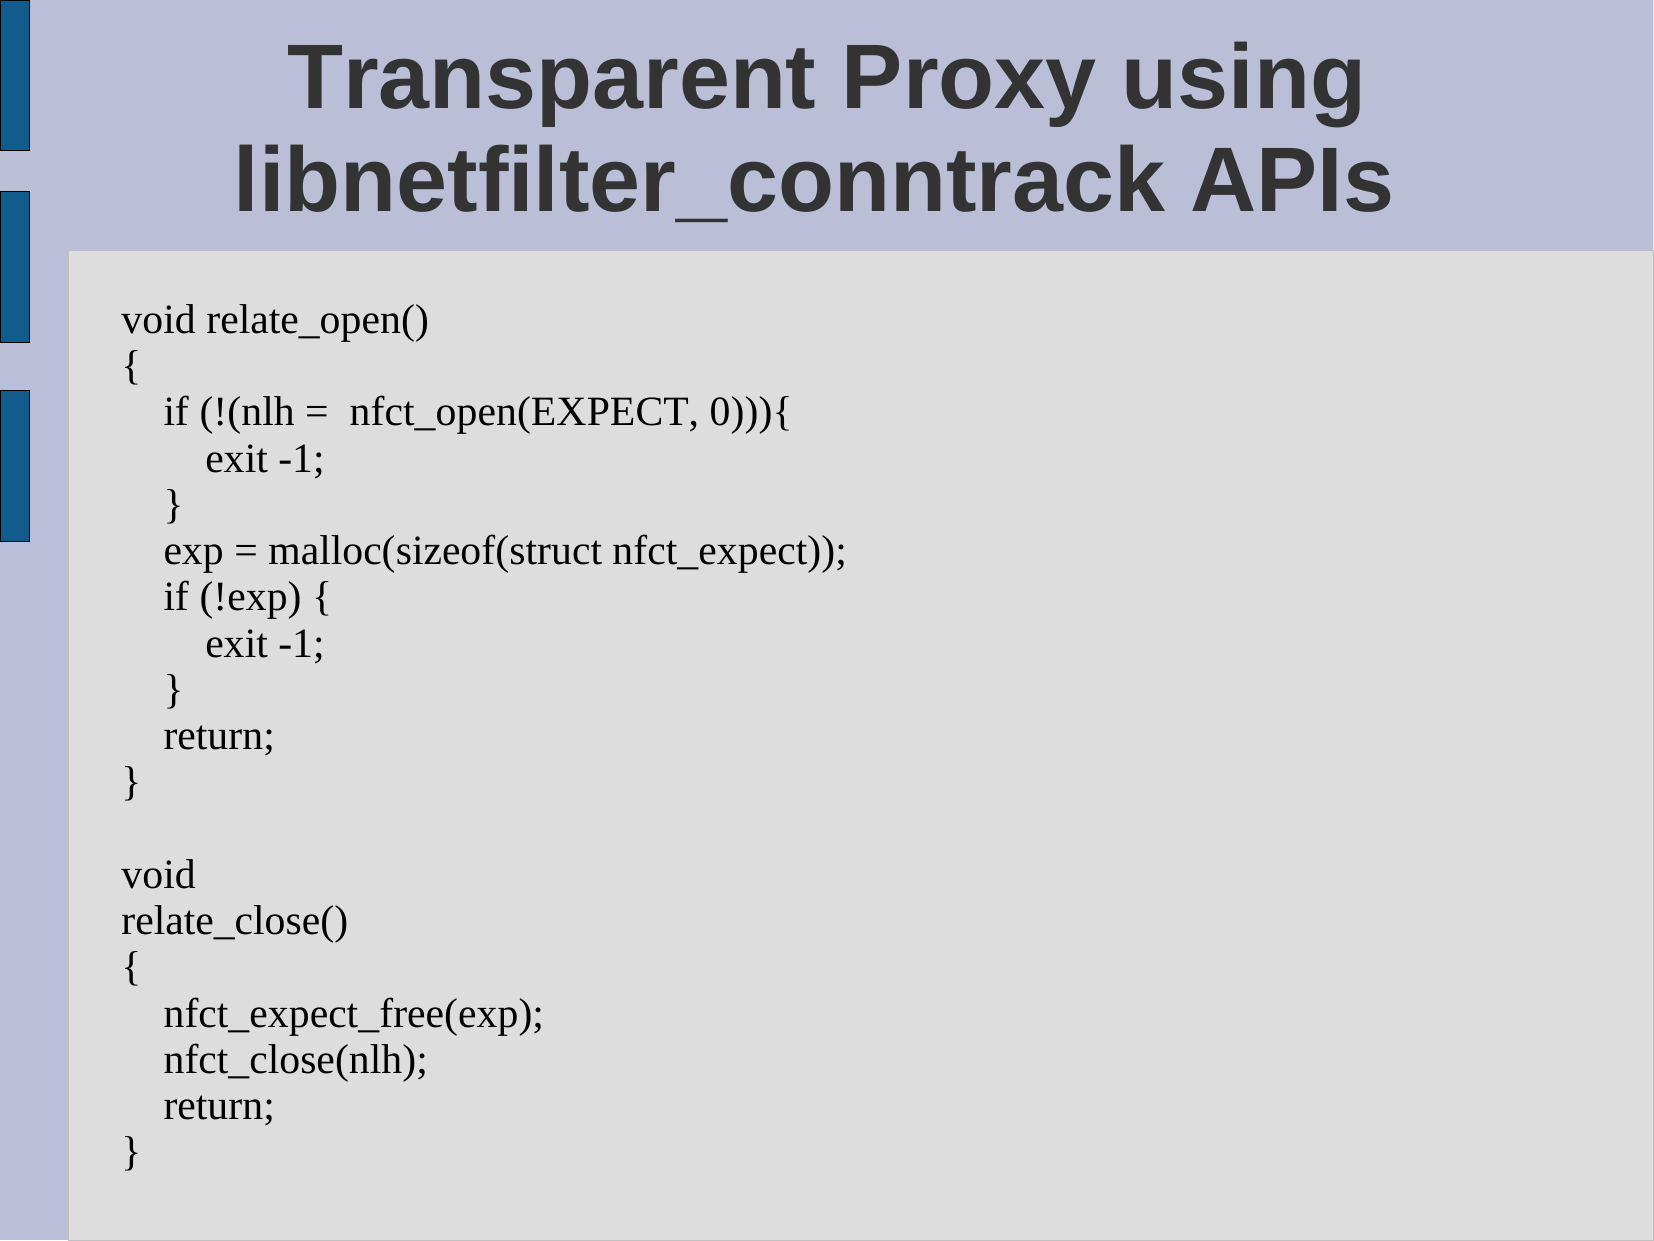

# Transparent Proxy using libnetfilter_conntrack APIs
void relate_open()
{
 if (!(nlh = nfct_open(EXPECT, 0))){
 exit -1;
 }
 exp = malloc(sizeof(struct nfct_expect));
 if (!exp) {
 exit -1;
 }
 return;
}
void
relate_close()
{
 nfct_expect_free(exp);
 nfct_close(nlh);
 return;
}